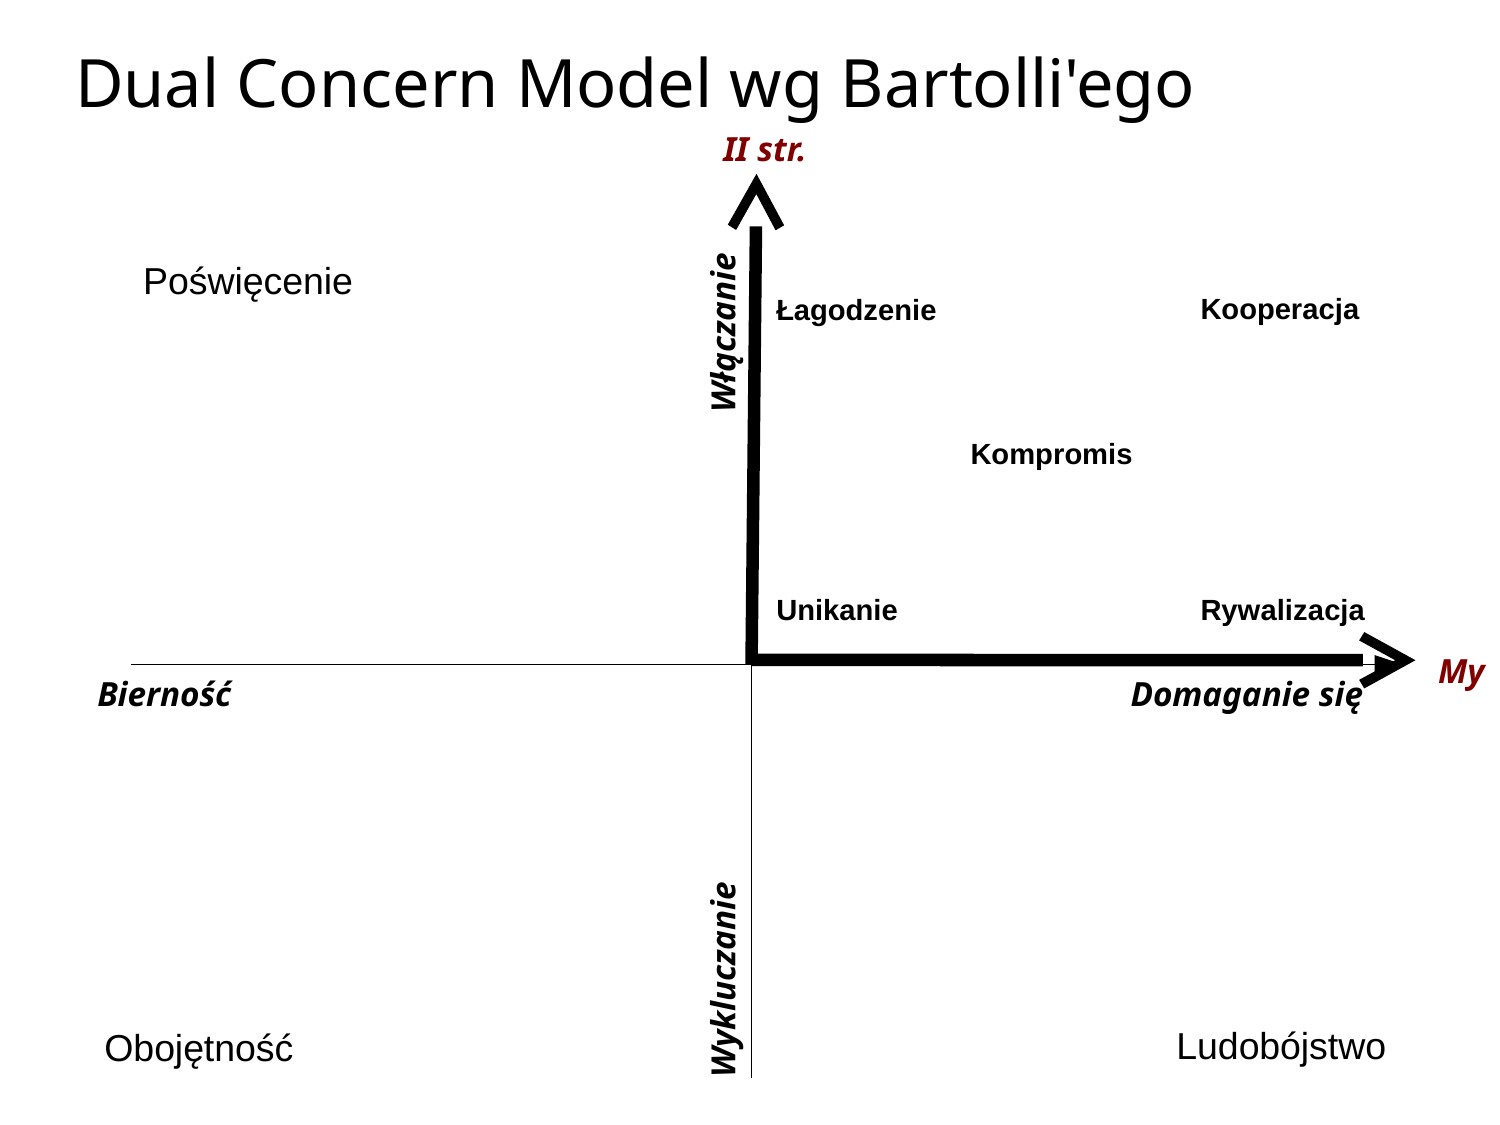

# Dual Concern Model wg Bartolli'ego
II str.
Poświęcenie
Kooperacja
Łagodzenie
Włączanie
Kompromis
Unikanie
Rywalizacja
My
Bierność
Domaganie się
Wykluczanie
Ludobójstwo
Obojętność